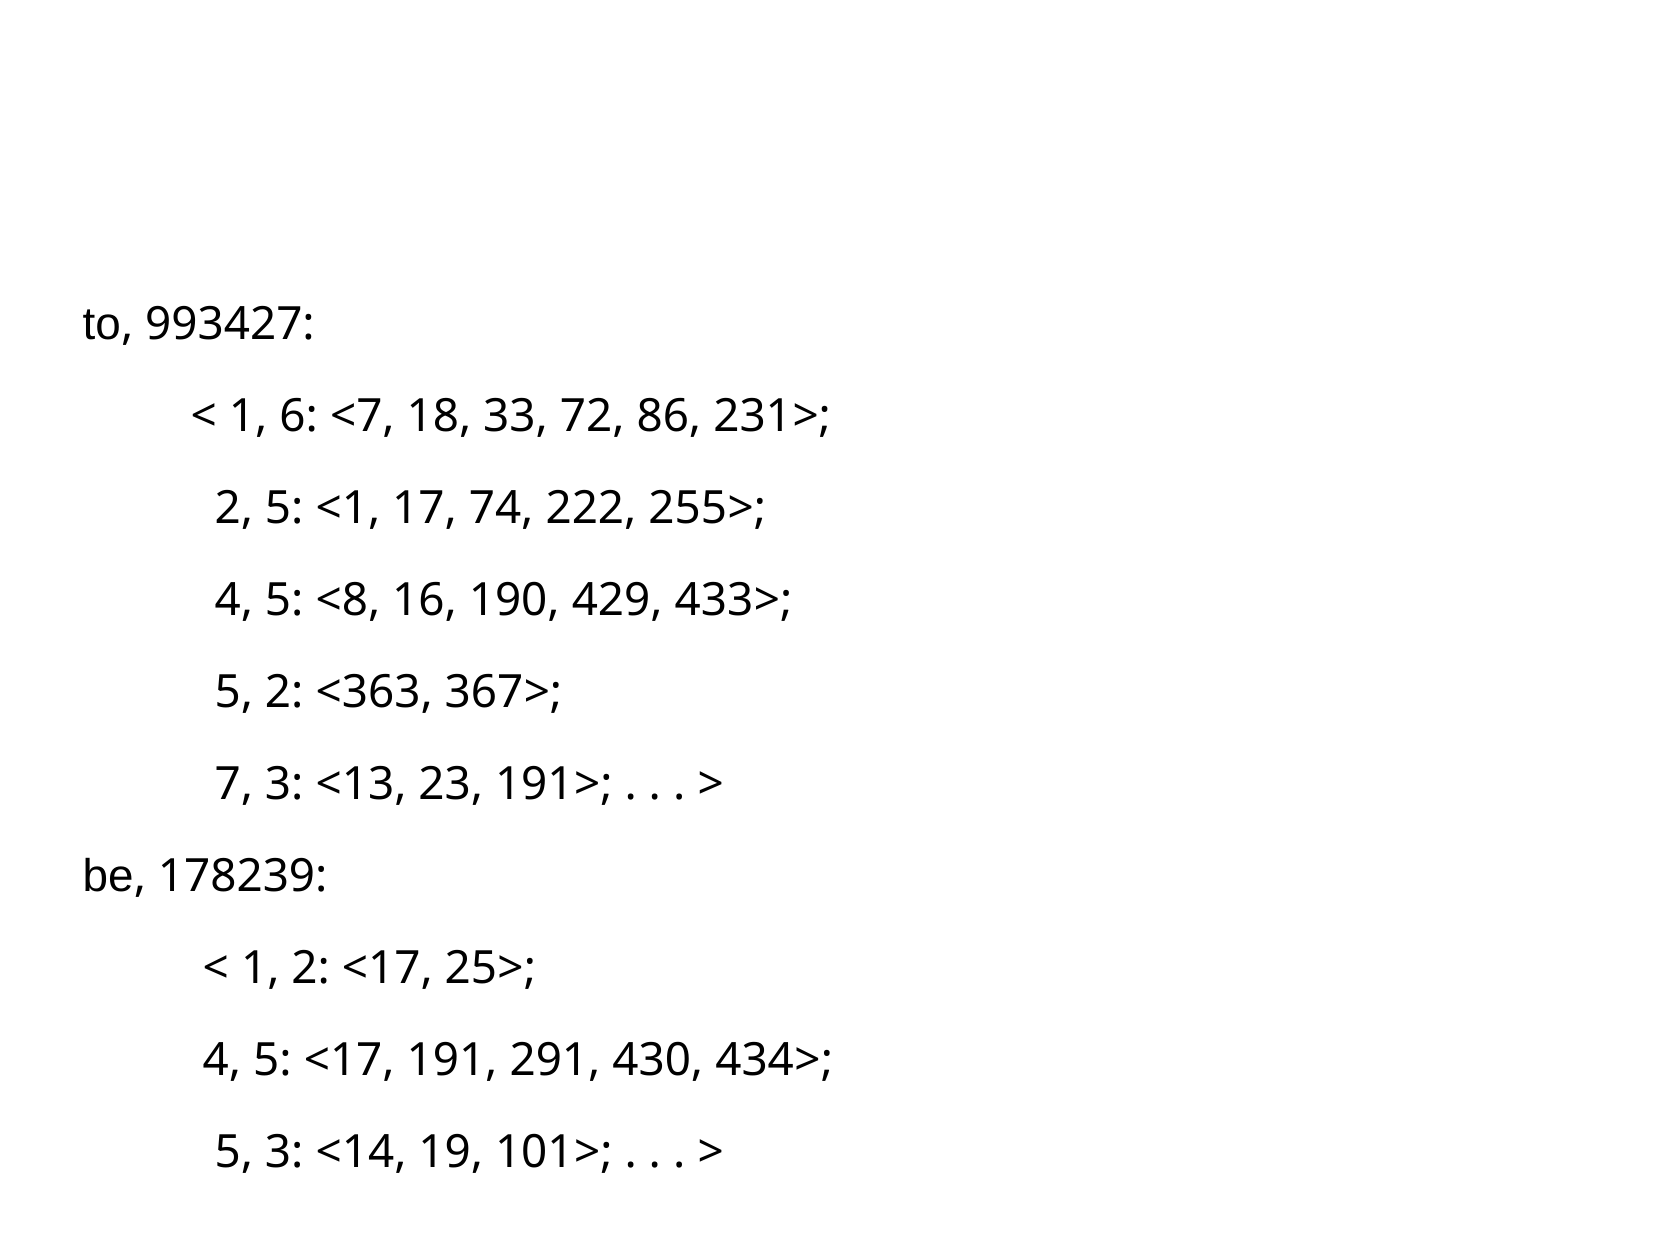

#
to, 993427:
 < 1, 6: <7, 18, 33, 72, 86, 231>;
 2, 5: <1, 17, 74, 222, 255>;
 4, 5: <8, 16, 190, 429, 433>;
 5, 2: <363, 367>;
 7, 3: <13, 23, 191>; . . . >
be, 178239:
 < 1, 2: <17, 25>;
 4, 5: <17, 191, 291, 430, 434>;
 5, 3: <14, 19, 101>; . . . >